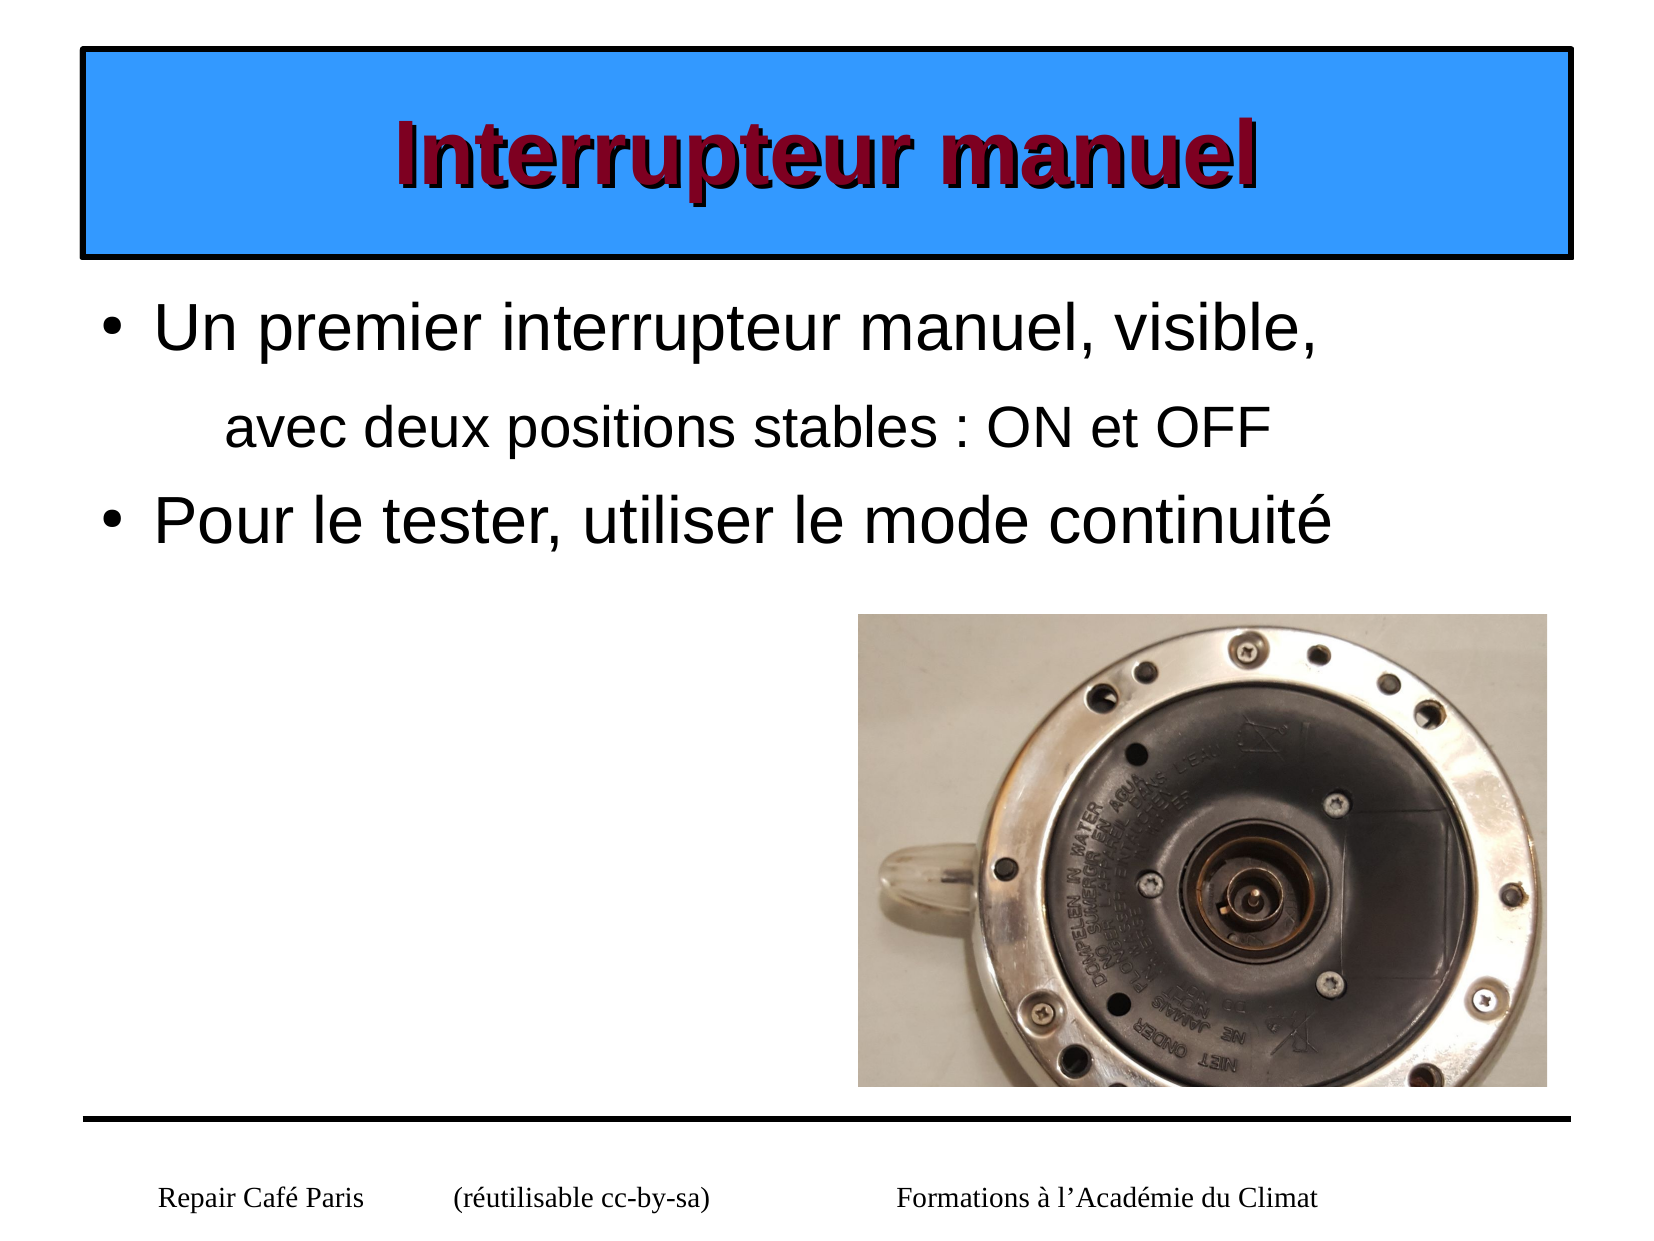

# Interrupteur manuel
Un premier interrupteur manuel, visible,
avec deux positions stables : ON et OFF
Pour le tester, utiliser le mode continuité